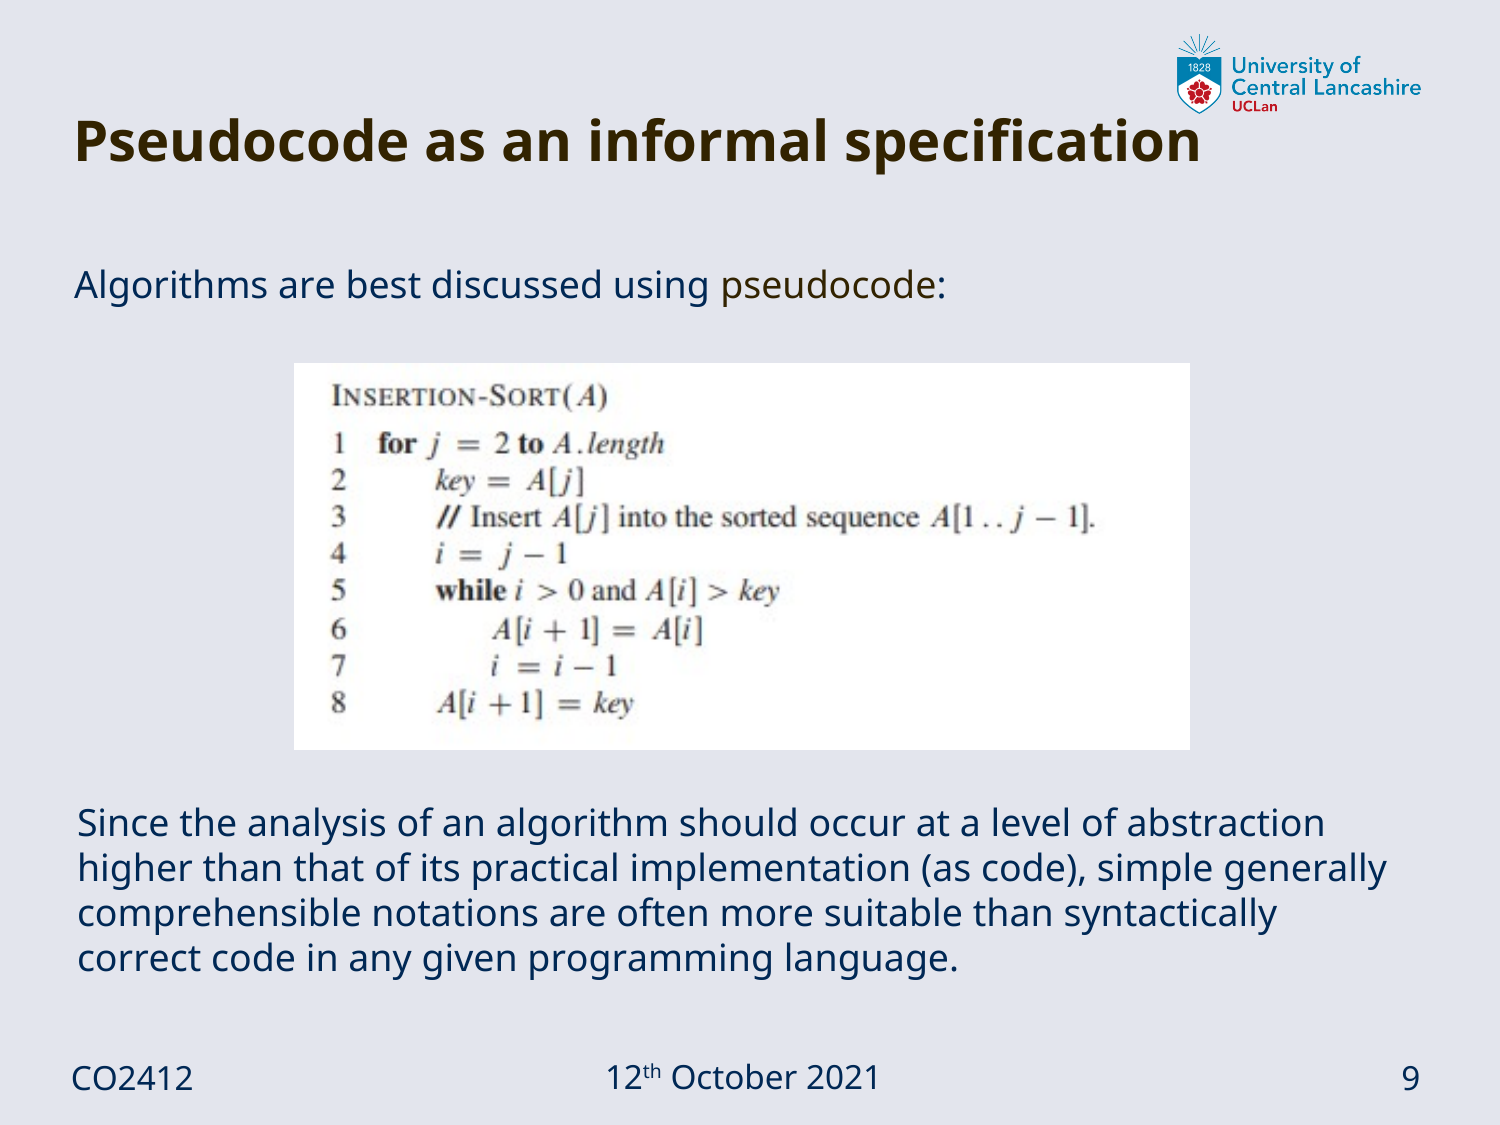

# Pseudocode as an informal specification
Algorithms are best discussed using pseudocode:
Since the analysis of an algorithm should occur at a level of abstraction higher than that of its practical implementation (as code), simple generally comprehensible notations are often more suitable than syntactically correct code in any given programming language.